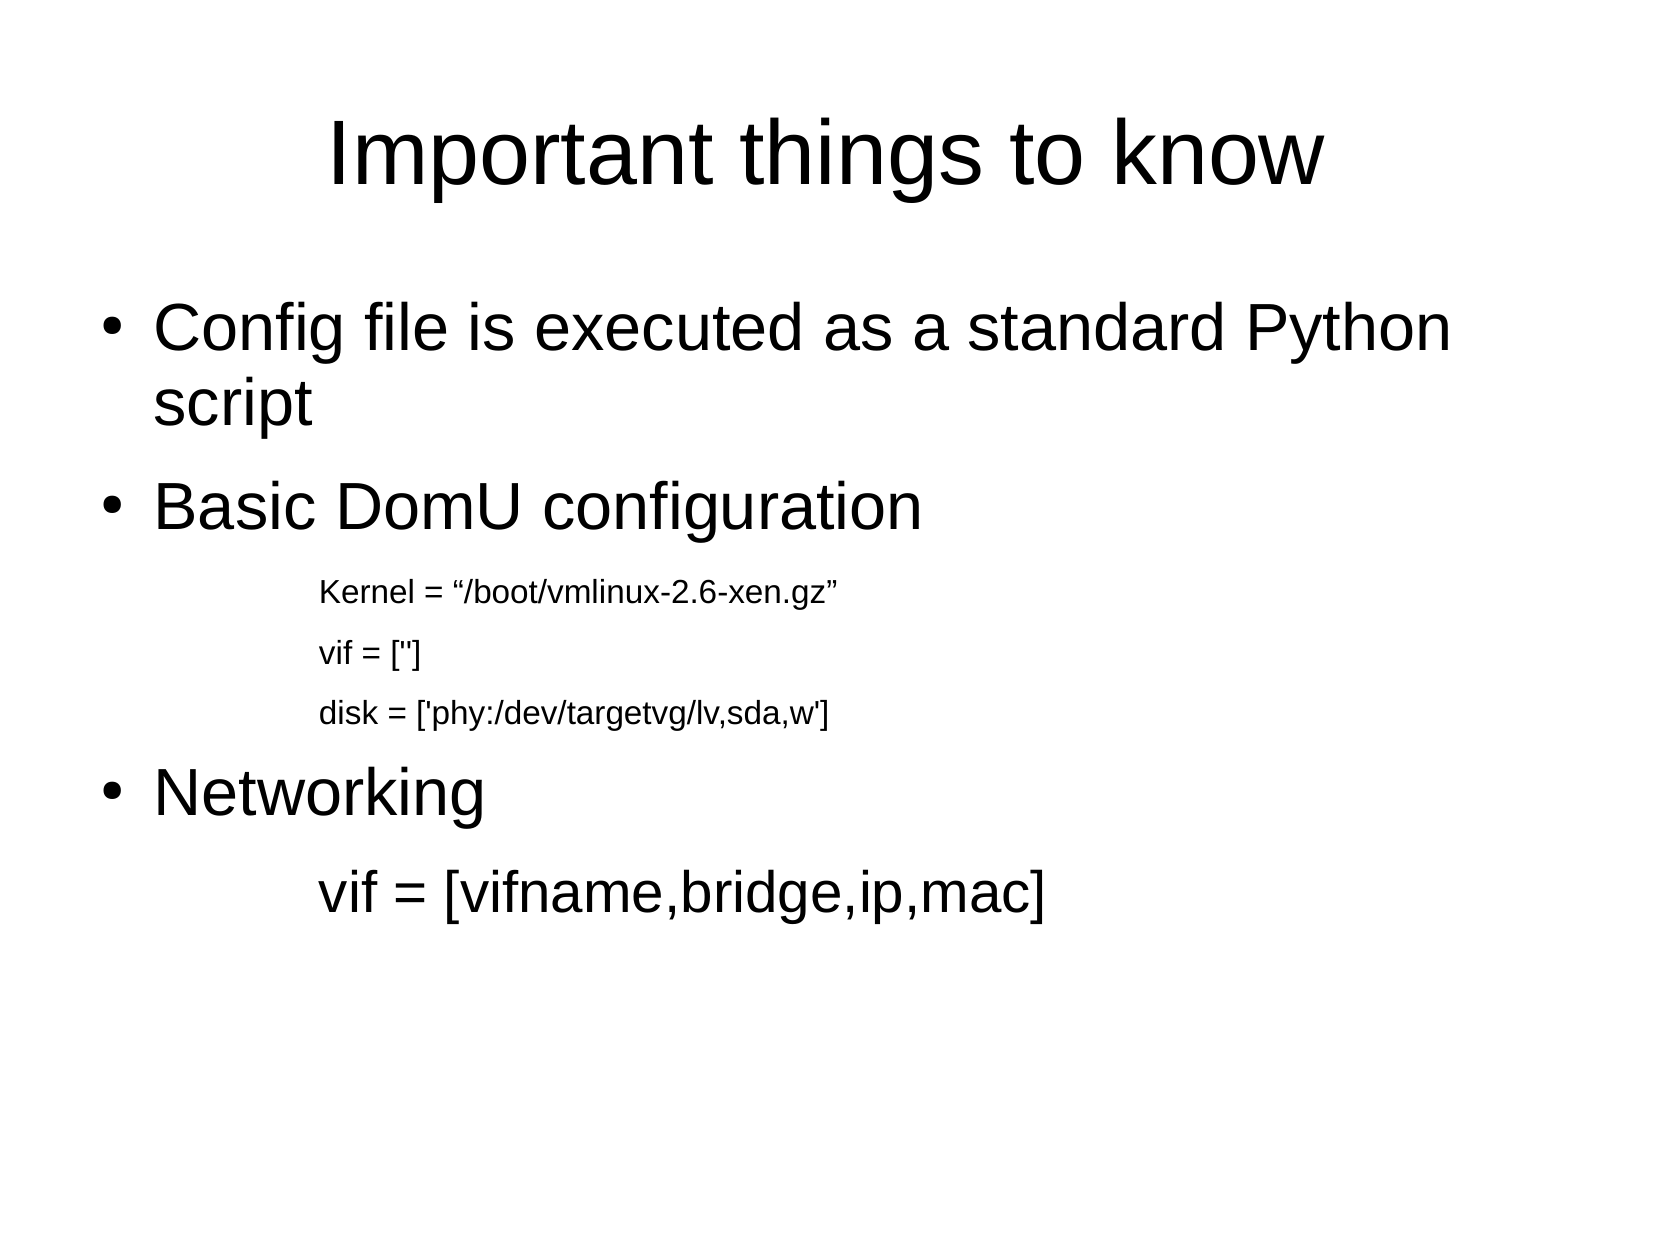

# Important things to know
Config file is executed as a standard Python script
Basic DomU configuration
Kernel = “/boot/vmlinux-2.6-xen.gz”
vif = ['']
disk = ['phy:/dev/targetvg/lv,sda,w']
Networking
vif = [vifname,bridge,ip,mac]